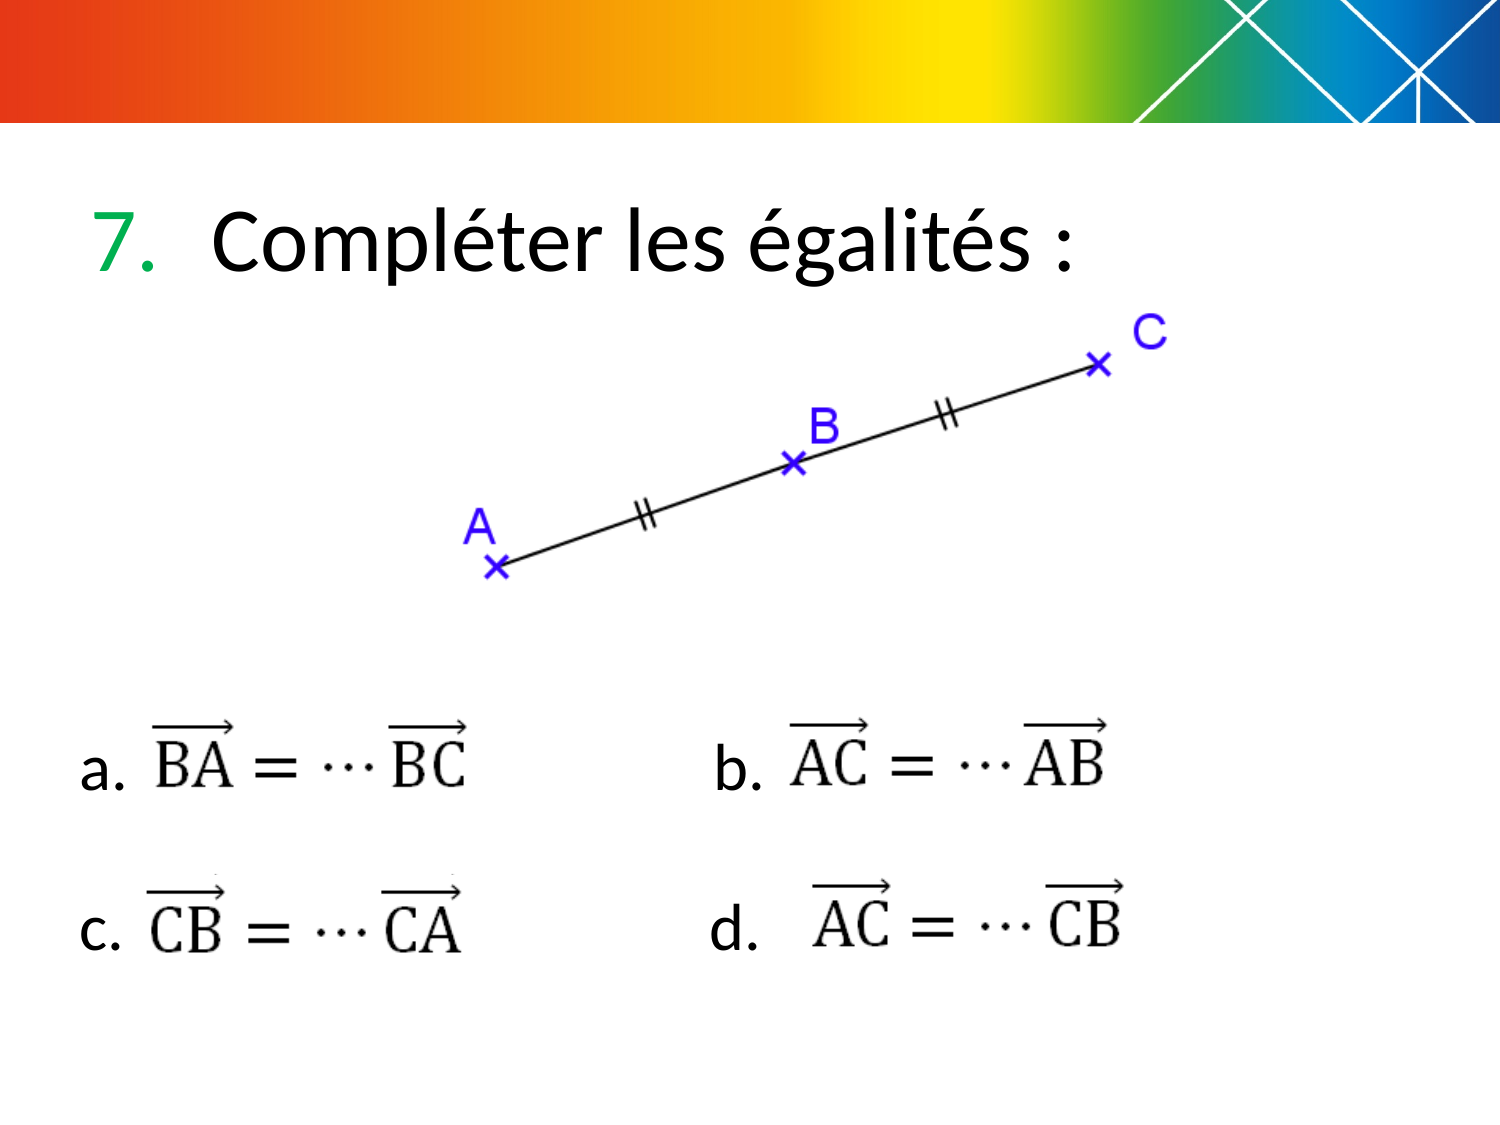

# Compléter les égalités :
a. b.
c. d.